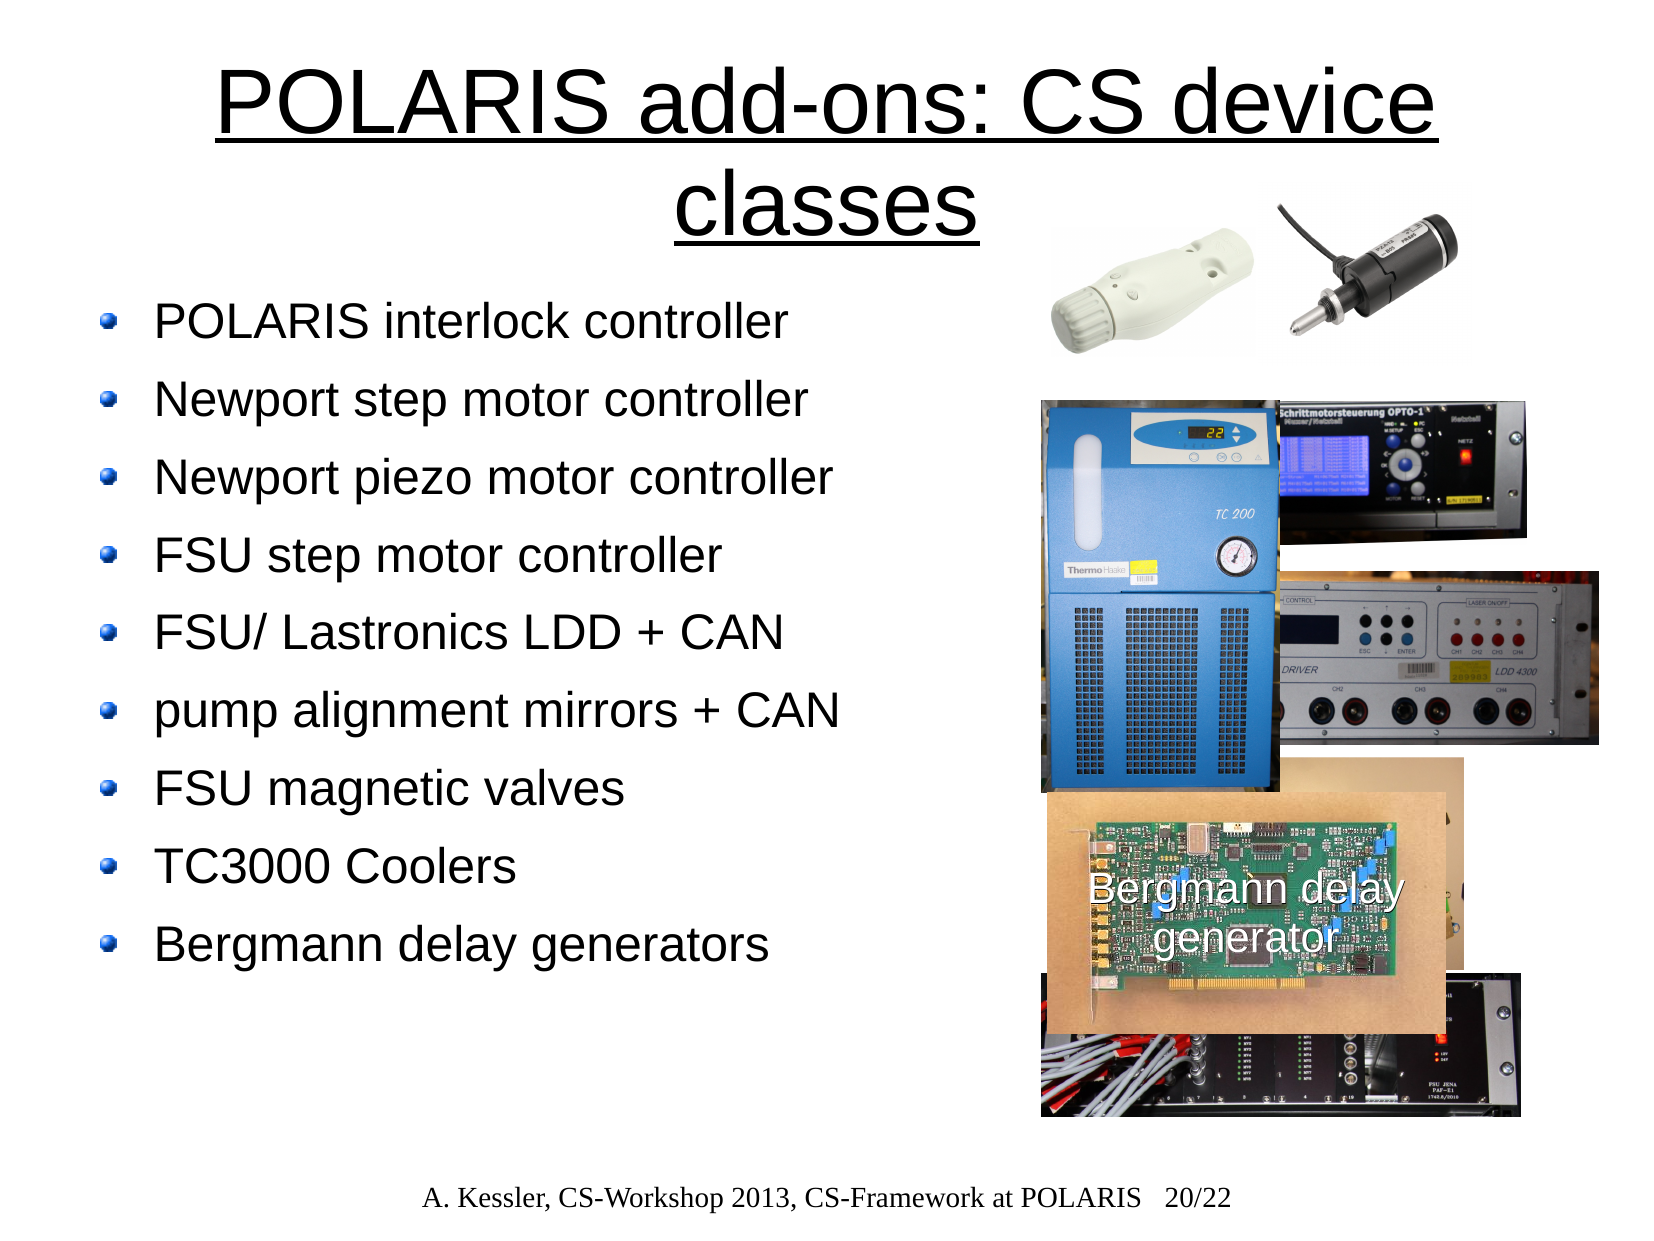

# POLARIS add-ons: CS device classes
POLARIS interlock controller
Newport step motor controller
Newport piezo motor controller
FSU step motor controller
FSU/ Lastronics LDD + CAN
pump alignment mirrors + CAN
FSU magnetic valves
TC3000 Coolers
Bergmann delay generators
Bergmann delay
generator
A. Kessler, CS-Workshop 2013, CS-Framework at POLARIS